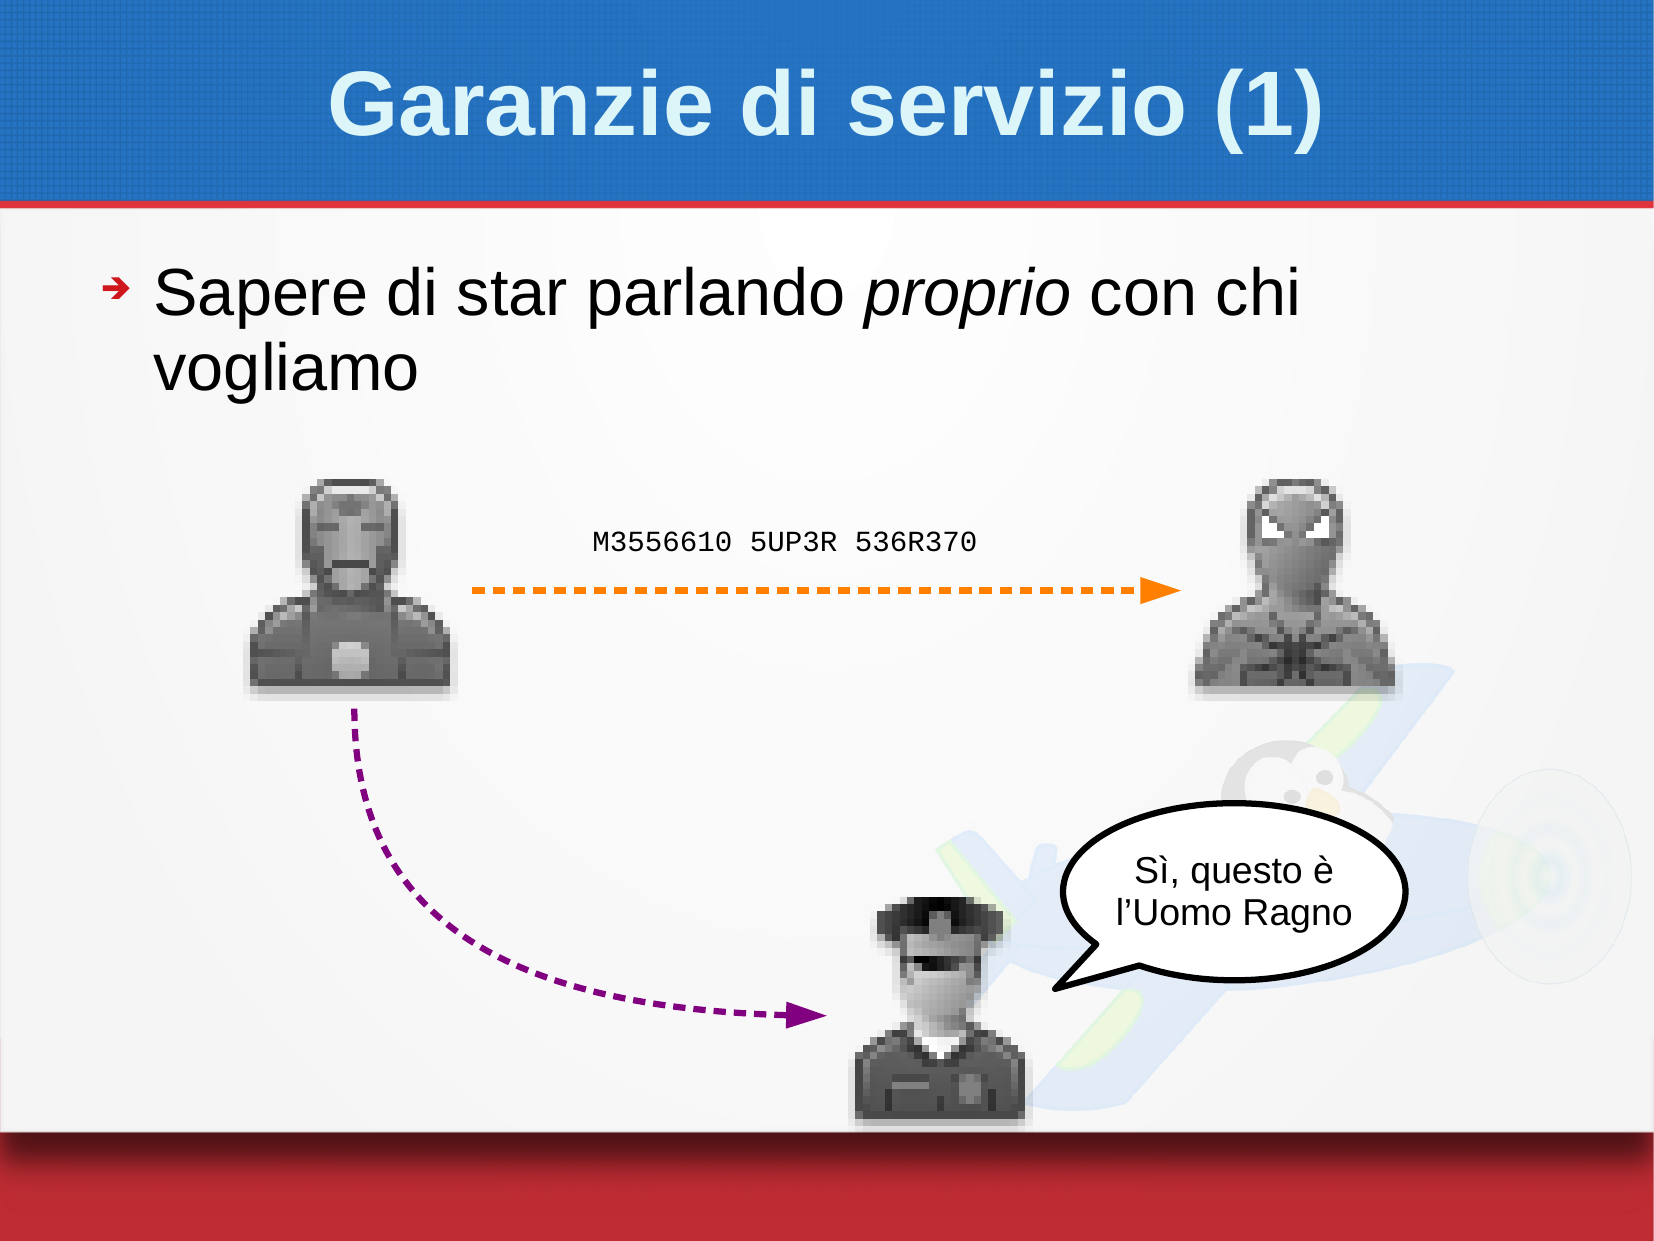

# Garanzie di servizio (1)
Sapere di star parlando proprio con chi vogliamo
M3556610 5UP3R 536R370
Sì, questo è
l’Uomo Ragno